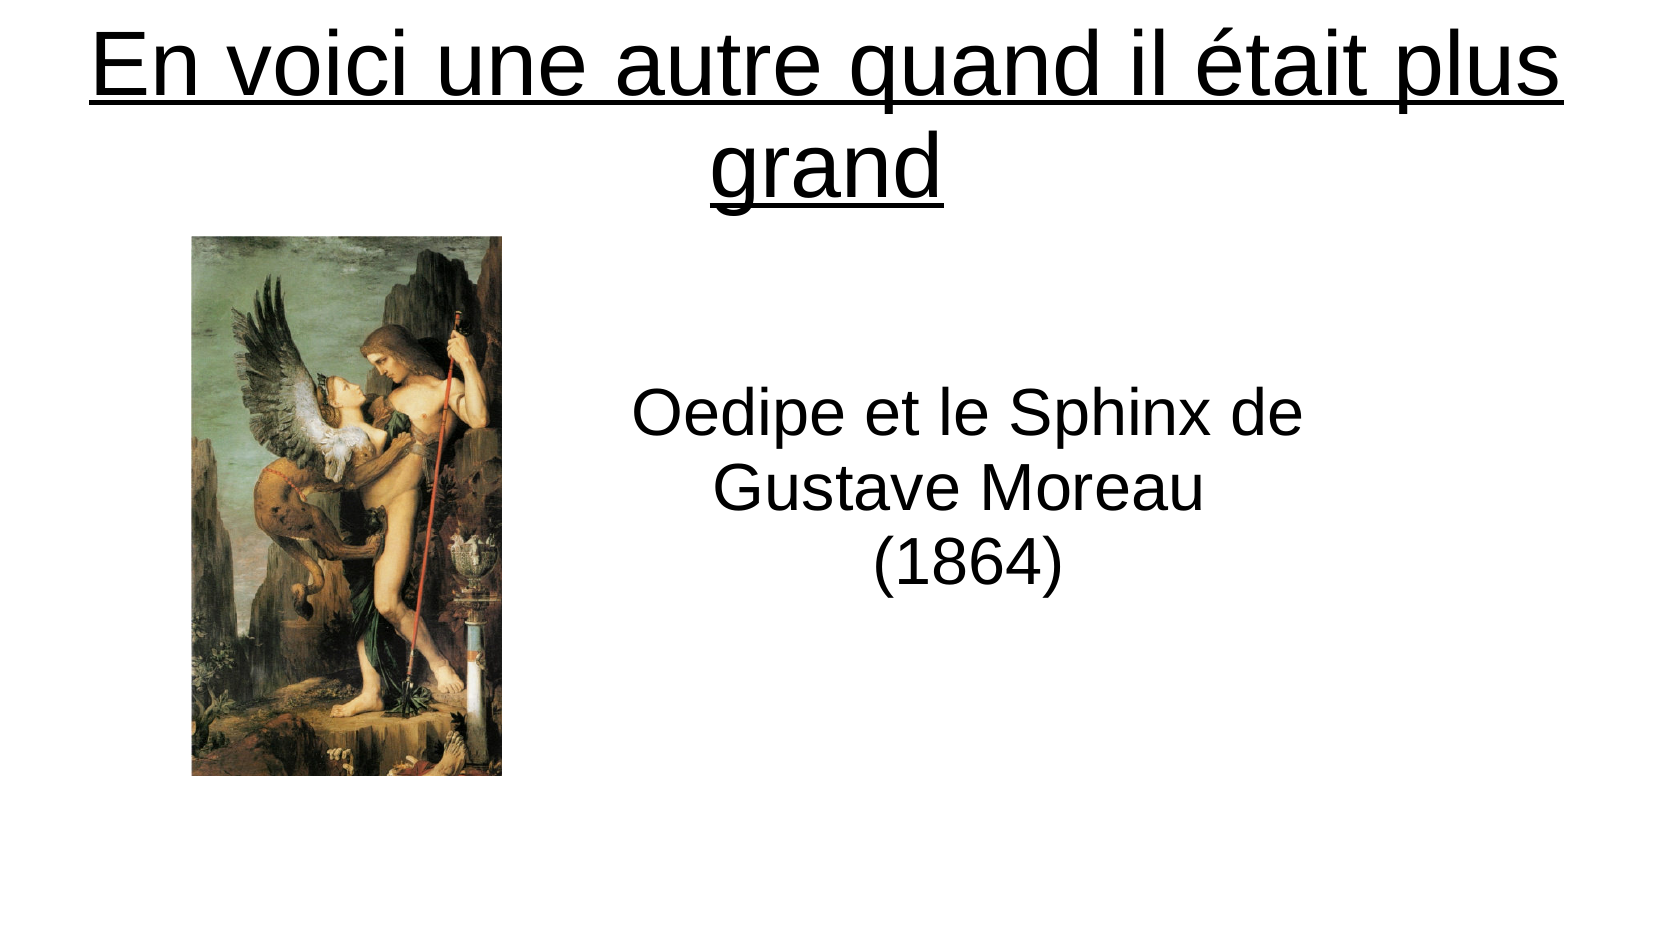

# En voici une autre quand il était plus grand
Oedipe et le Sphinx de
Gustave Moreau
(1864)